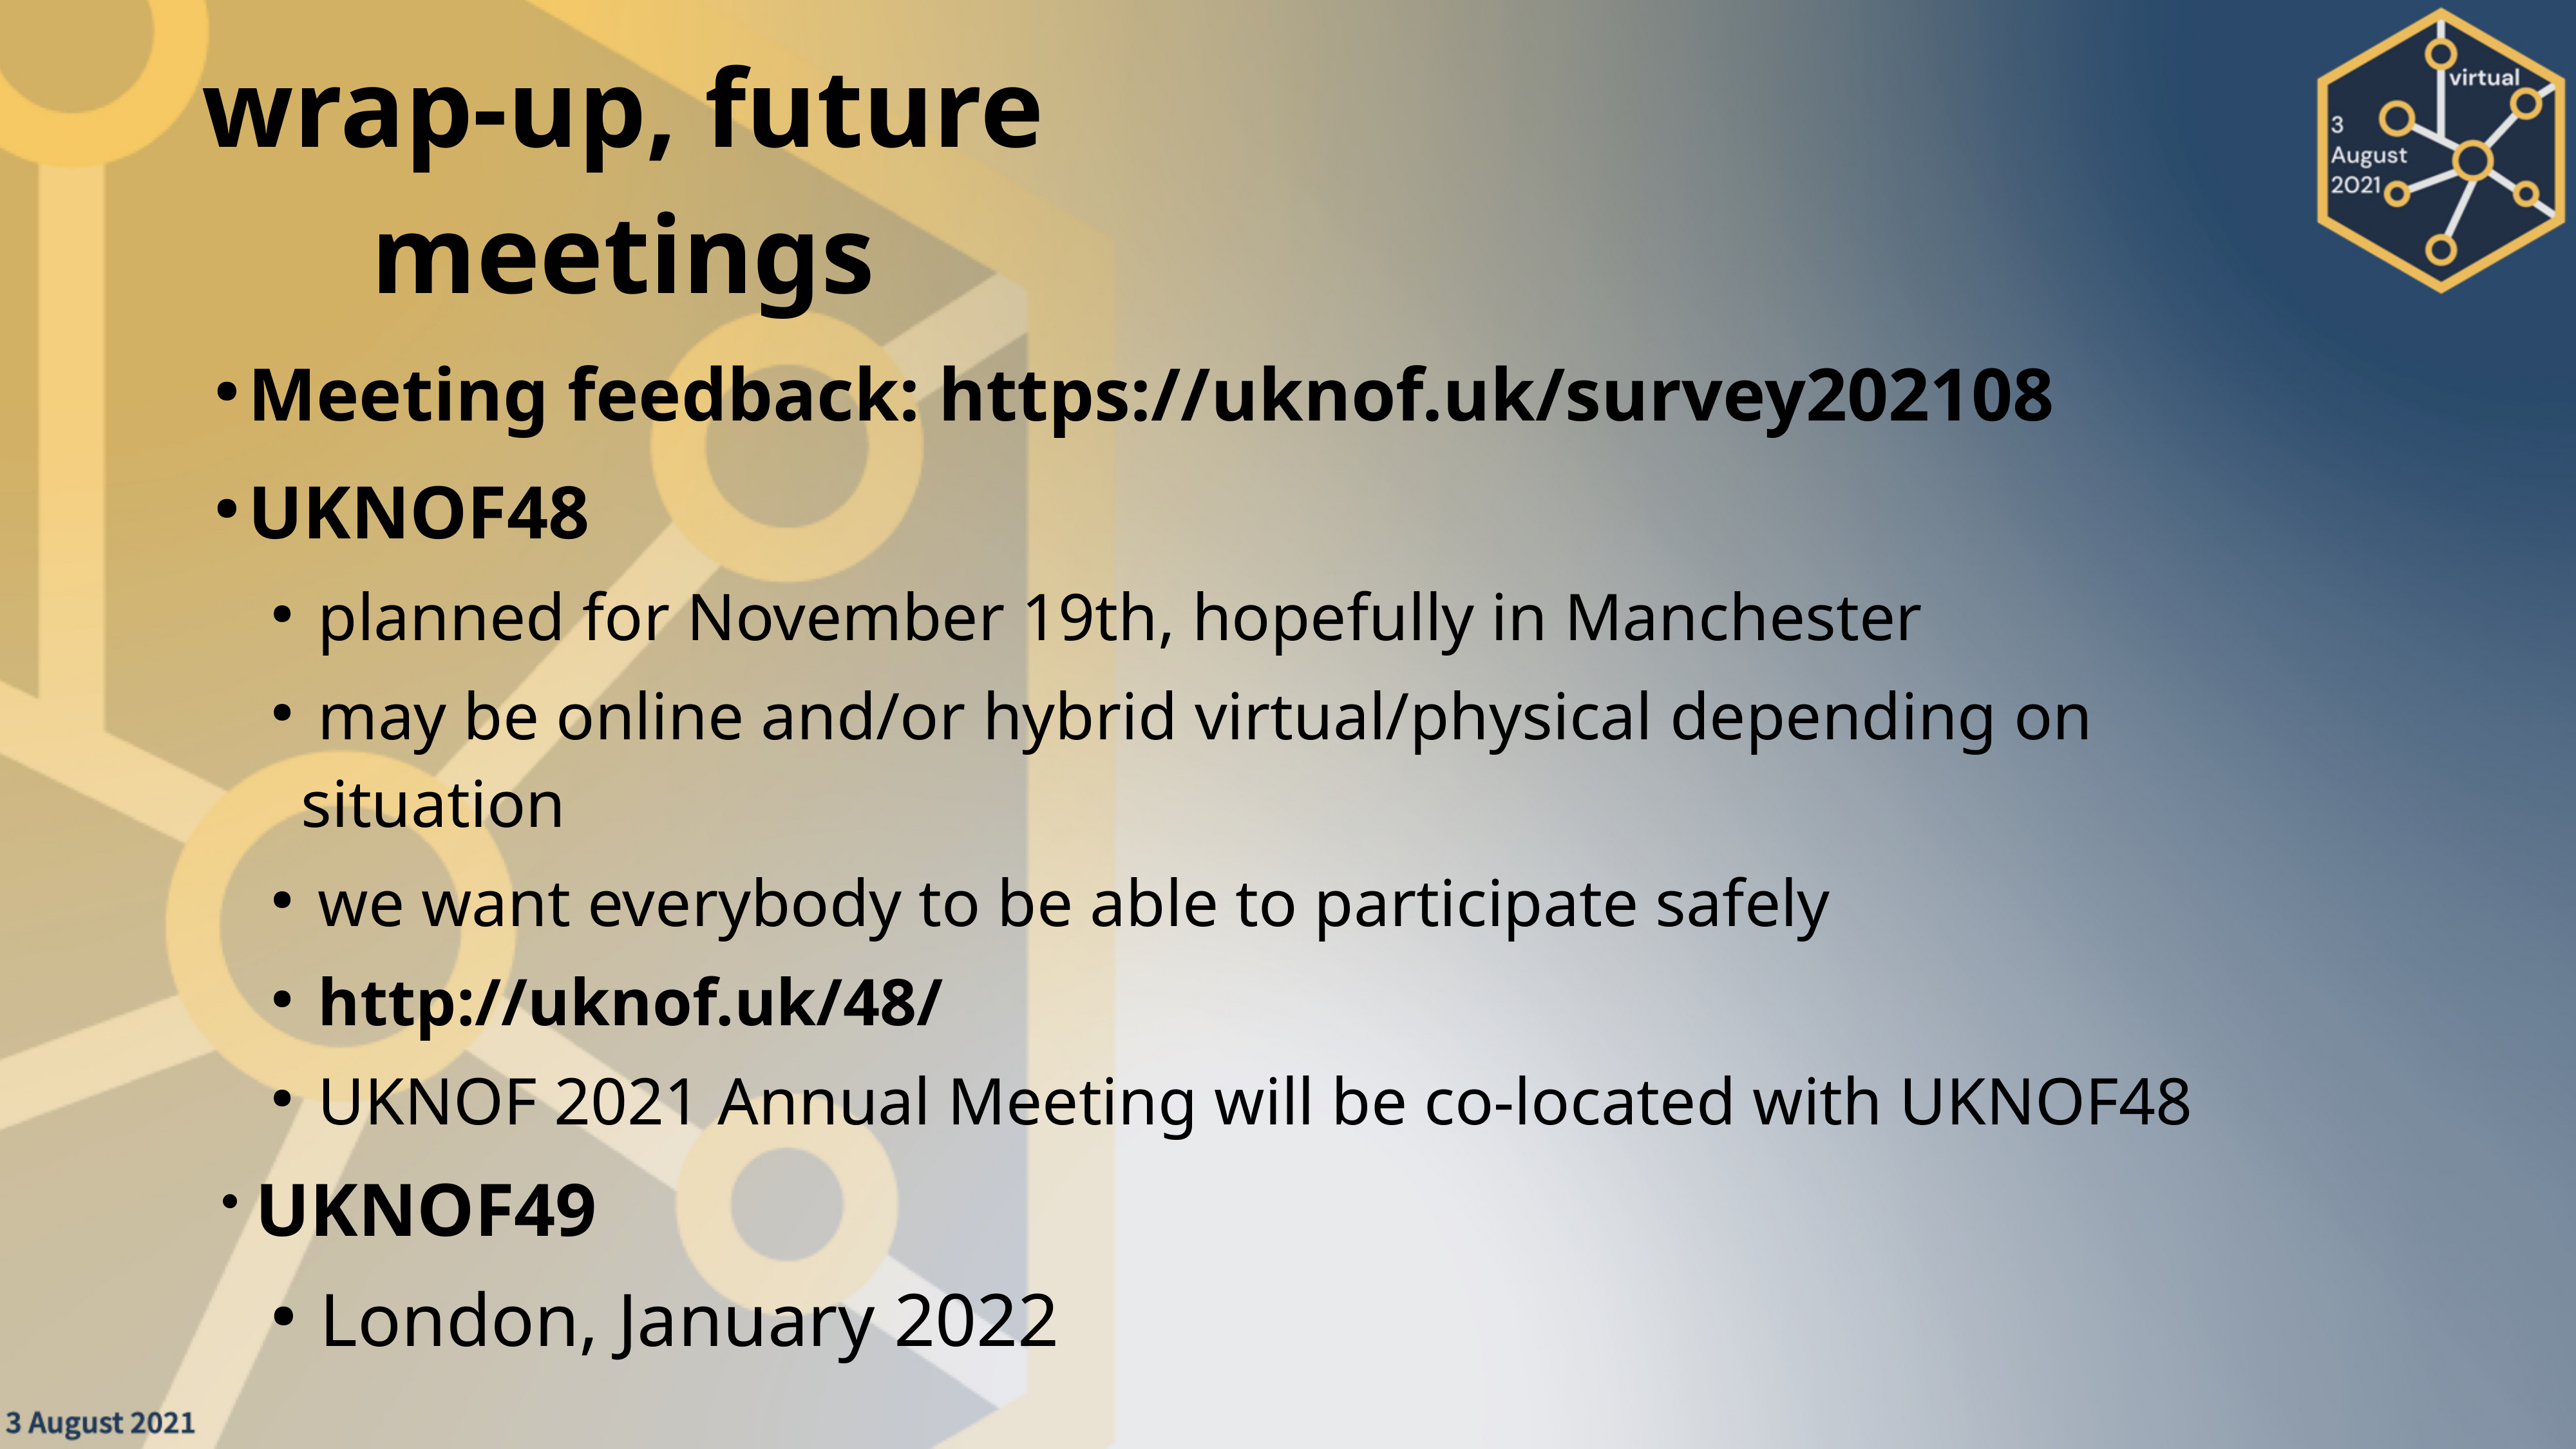

# wrap-up, future meetings
Meeting feedback: https://uknof.uk/survey202108
UKNOF48
 planned for November 19th, hopefully in Manchester
 may be online and/or hybrid virtual/physical depending on situation
 we want everybody to be able to participate safely
 http://uknof.uk/48/
 UKNOF 2021 Annual Meeting will be co-located with UKNOF48
UKNOF49
 London, January 2022